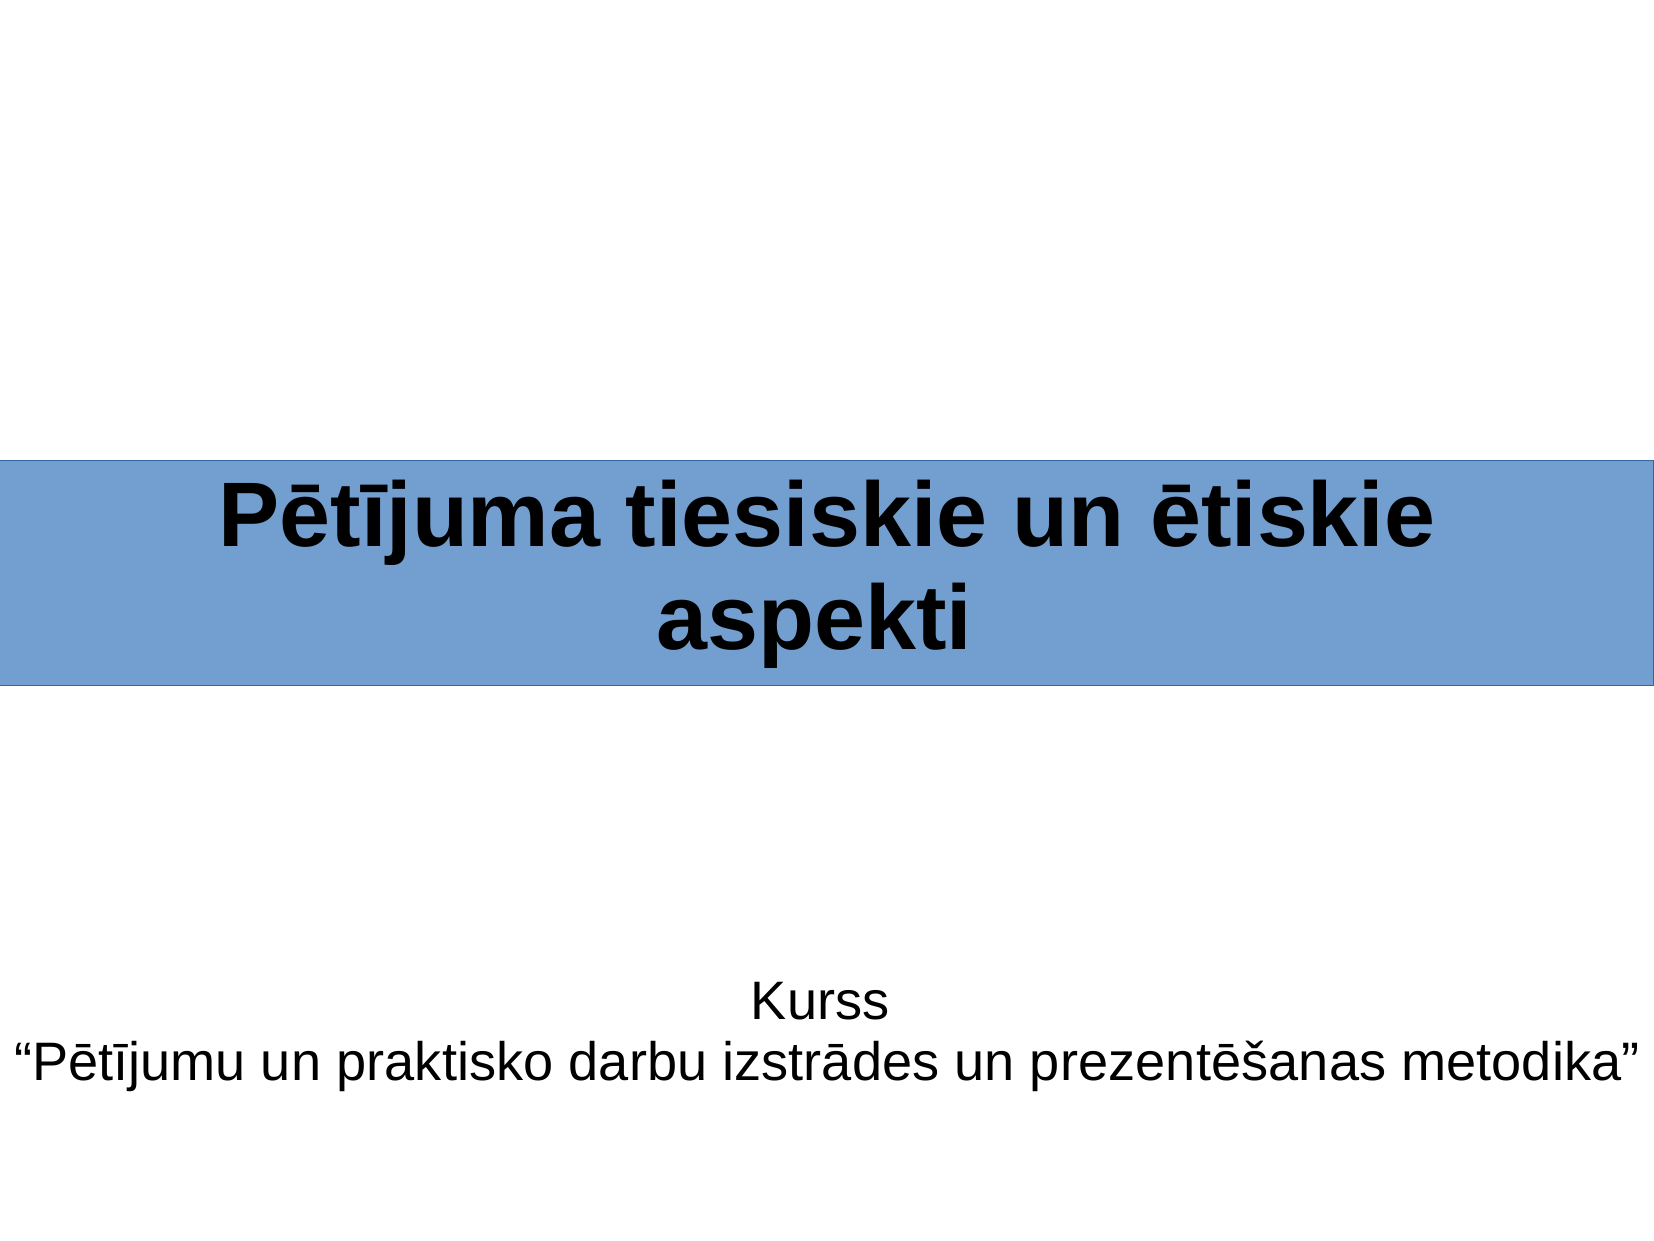

# Pētījuma tiesiskie un ētiskie aspekti
Kurss
“Pētījumu un praktisko darbu izstrādes un prezentēšanas metodika”